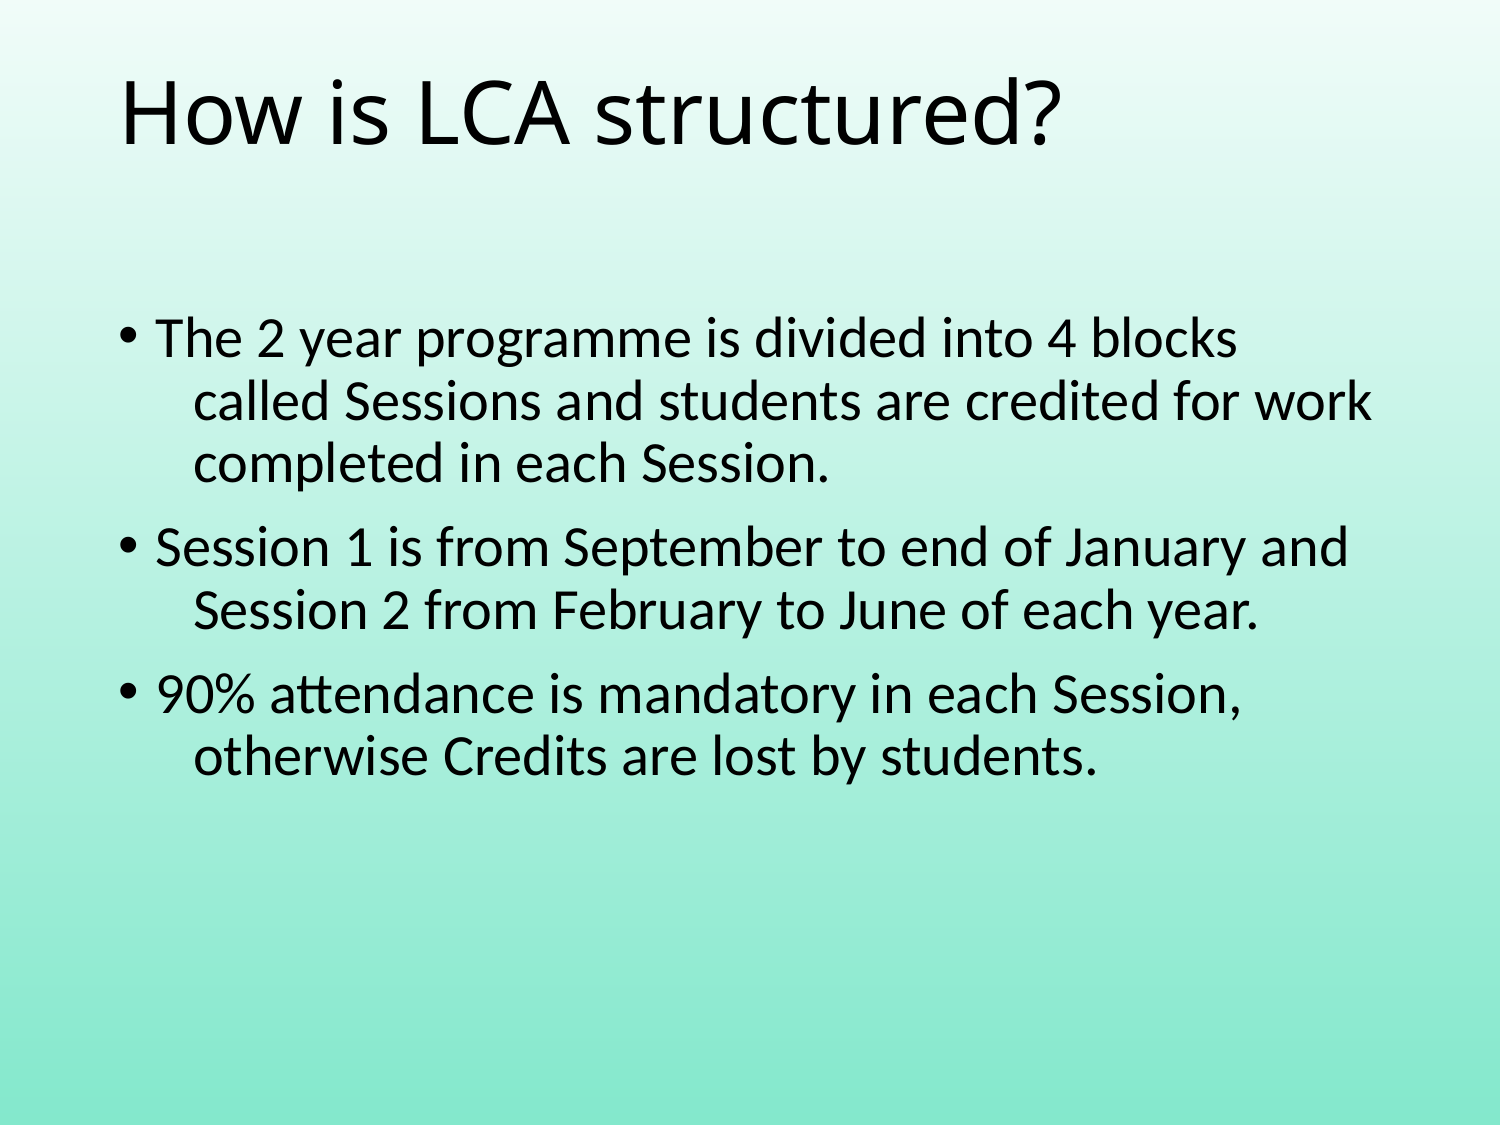

# How is LCA structured?
The 2 year programme is divided into 4 blocks called Sessions and students are credited for work completed in each Session.
Session 1 is from September to end of January and Session 2 from February to June of each year.
90% attendance is mandatory in each Session, otherwise Credits are lost by students.